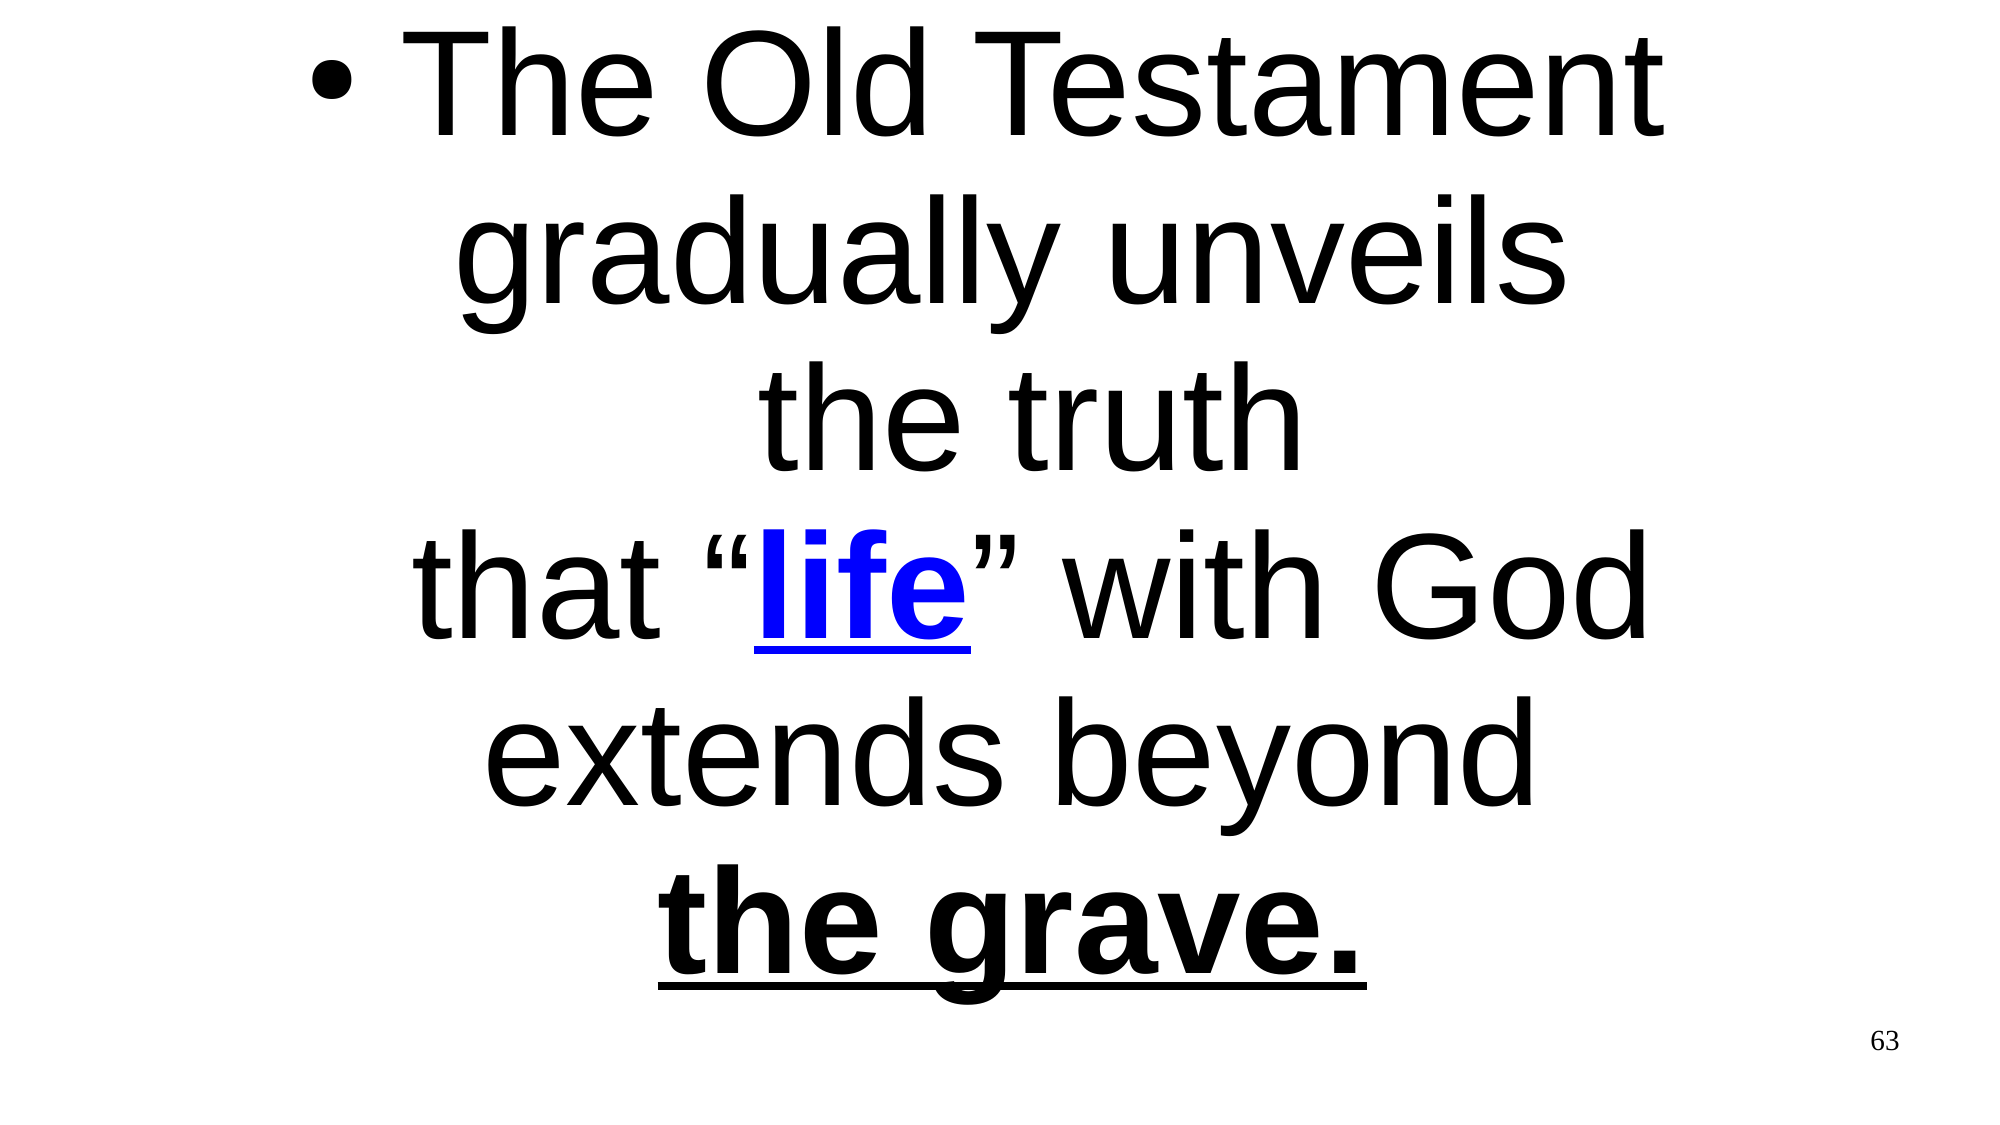

# The Old Testament gradually unveils the truth that “life” with God extends beyond the grave.
63